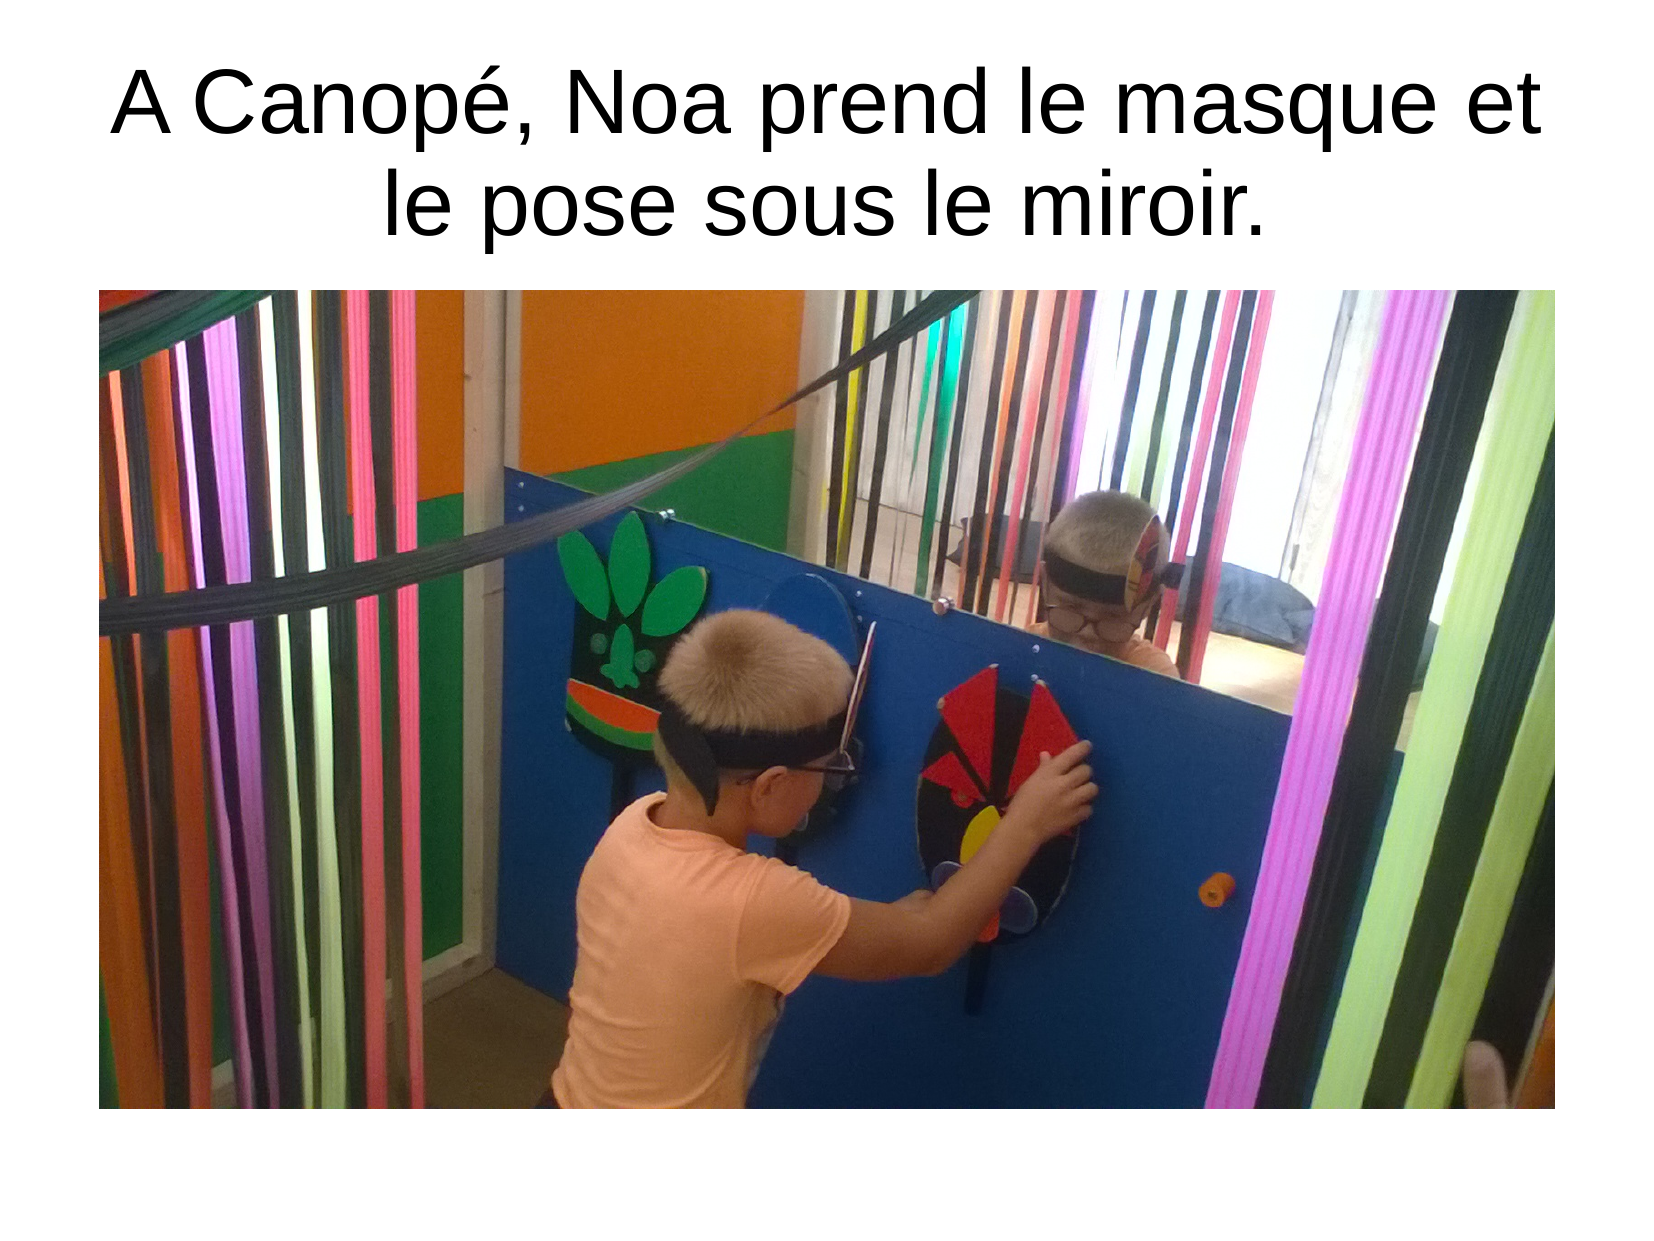

# A Canopé, Noa prend le masque et le pose sous le miroir.